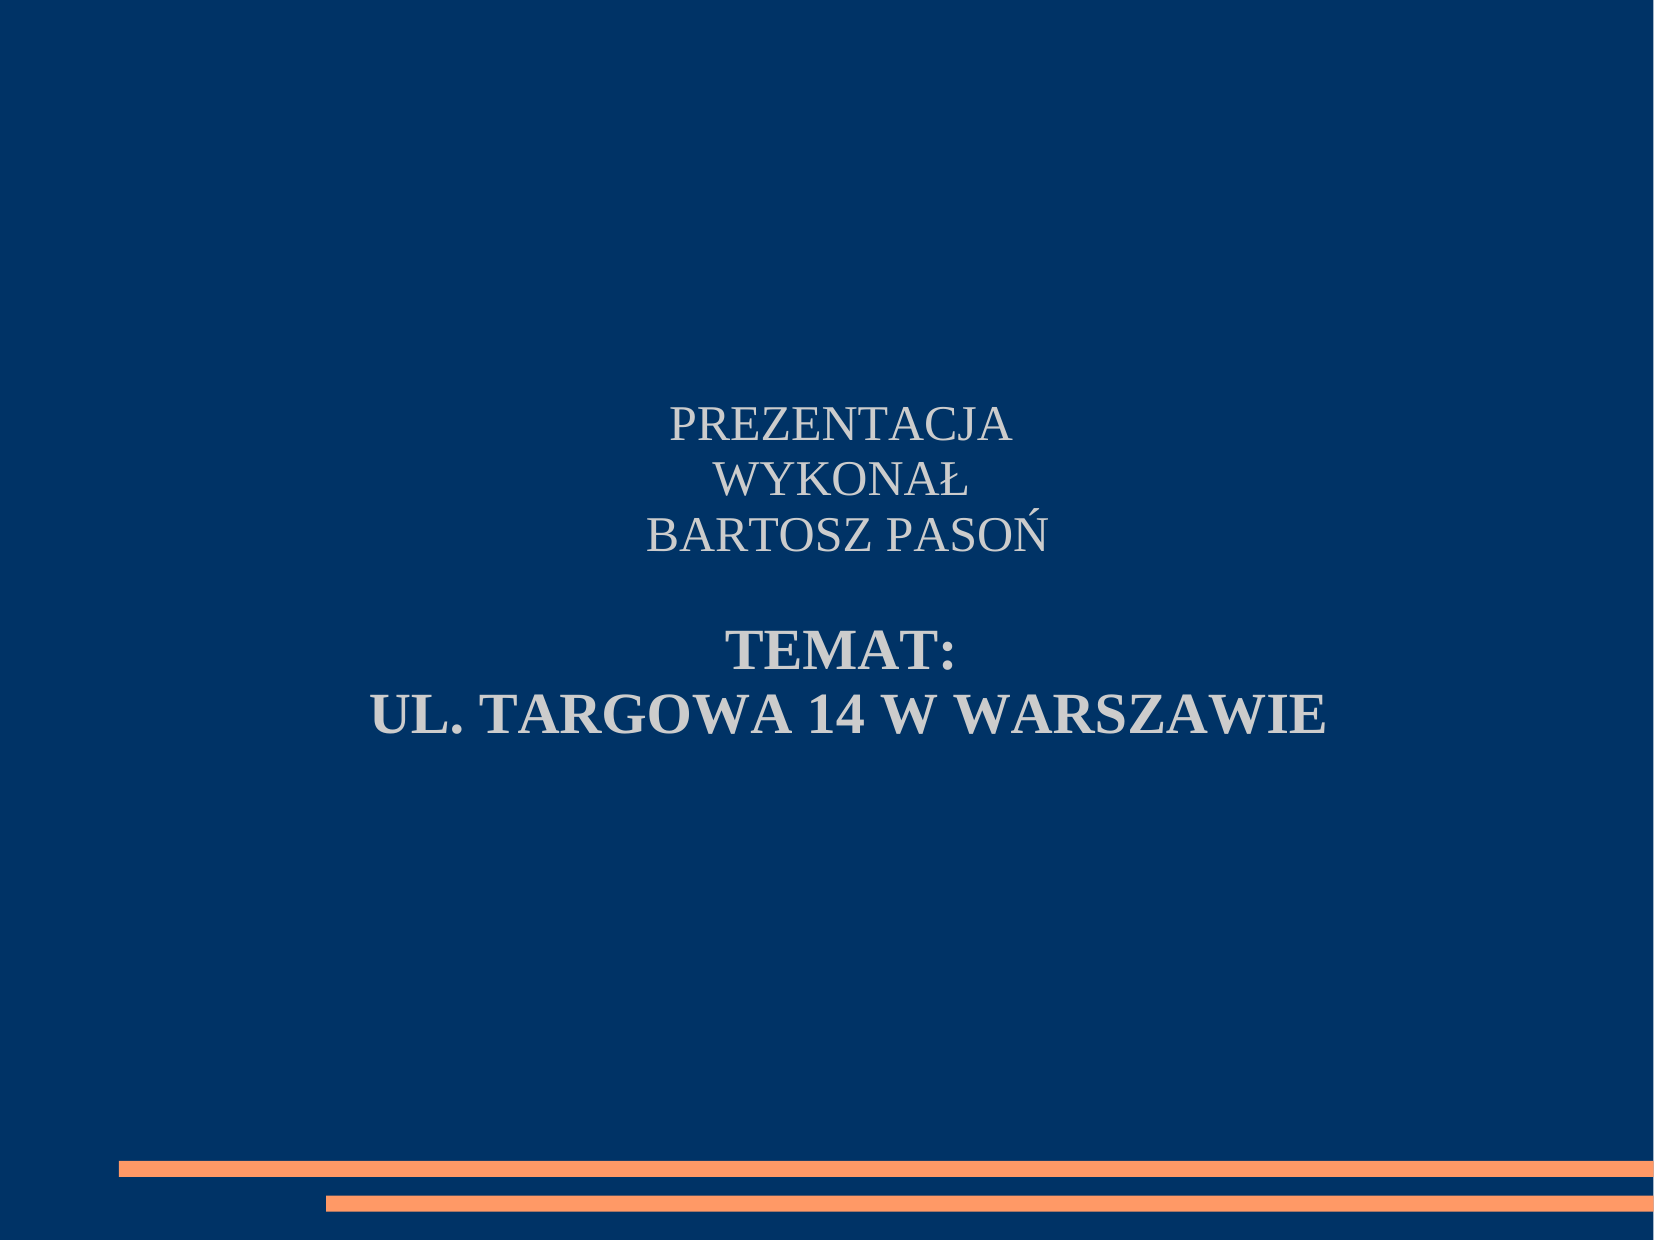

# PREZENTACJA
WYKONAŁ
 BARTOSZ PASOŃ
TEMAT:
 UL. TARGOWA 14 W WARSZAWIE